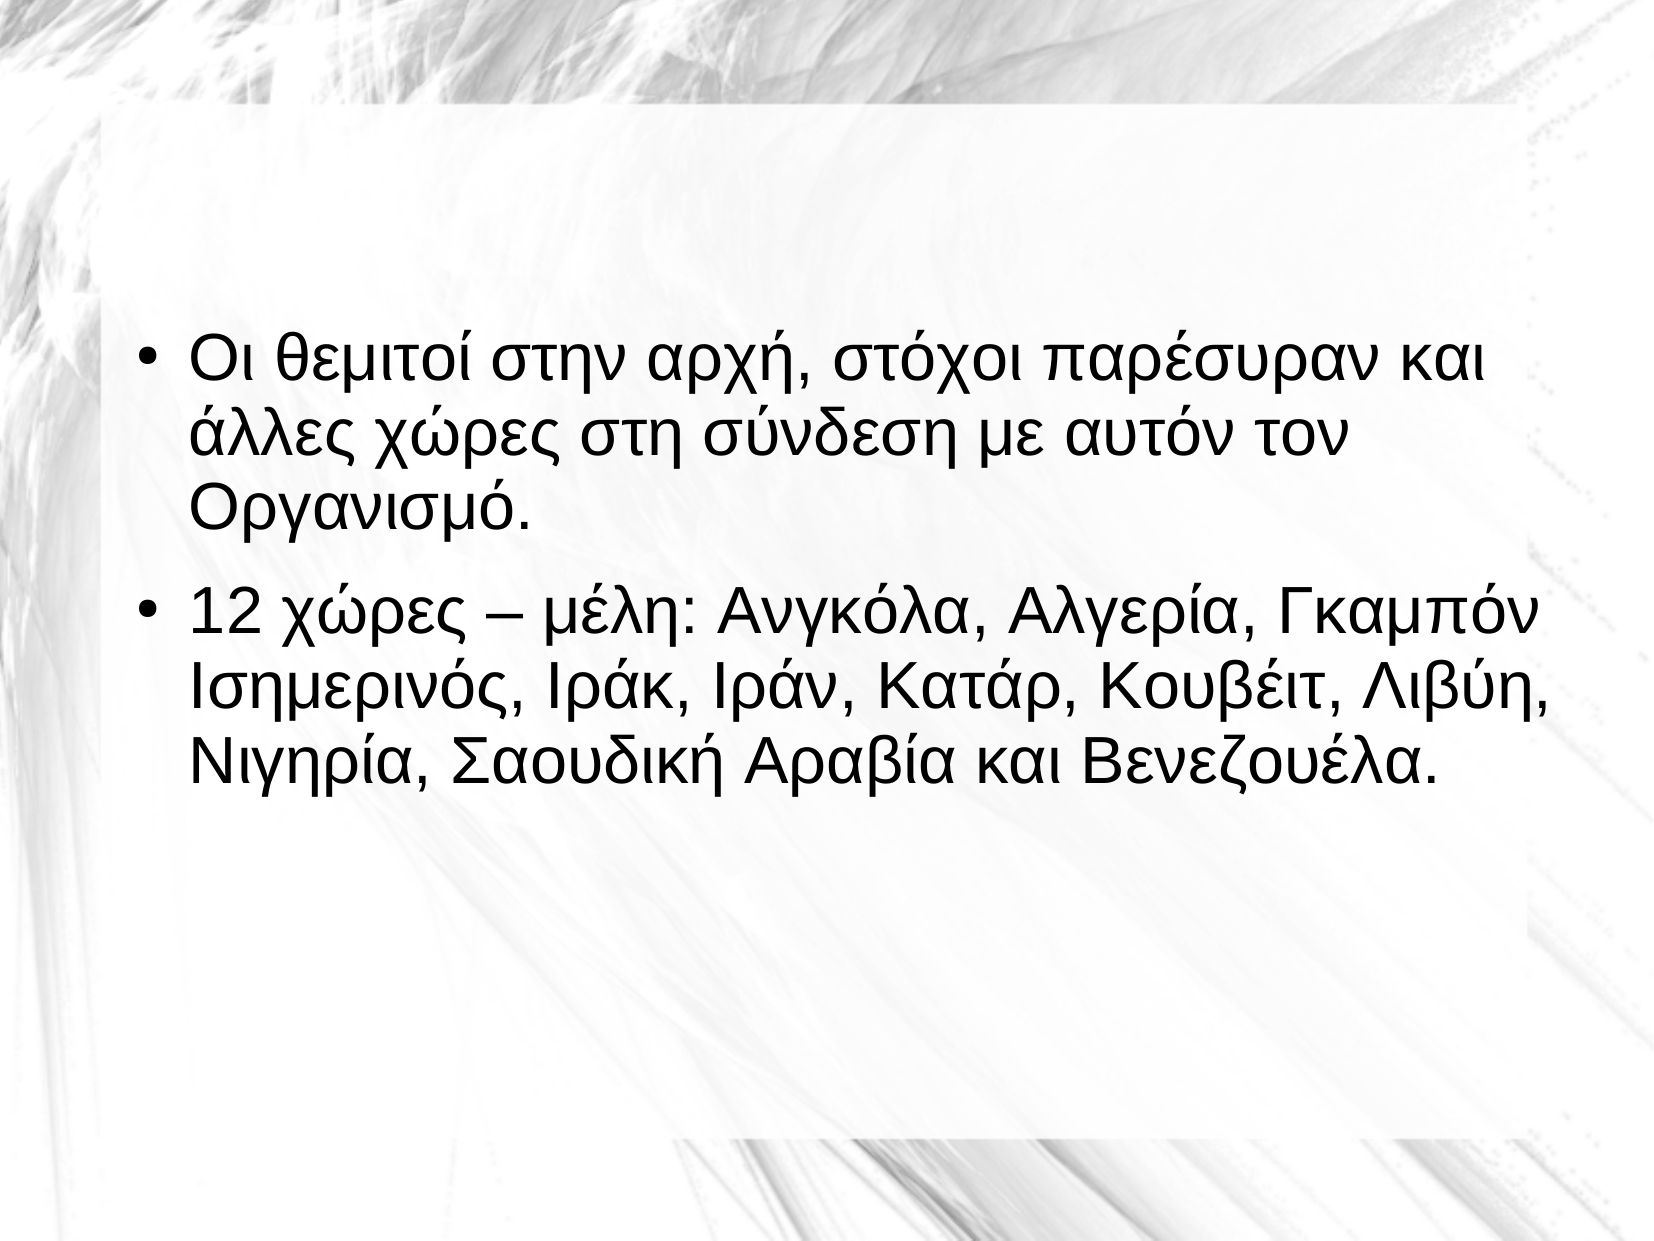

# Οι θεμιτοί στην αρχή, στόχοι παρέσυραν και άλλες χώρες στη σύνδεση με αυτόν τον Οργανισμό.
12 χώρες – μέλη: Ανγκόλα, Αλγερία, Γκαμπόν Ισημερινός, Ιράκ, Ιράν, Κατάρ, Κουβέιτ, Λιβύη, Νιγηρία, Σαουδική Αραβία και Βενεζουέλα.